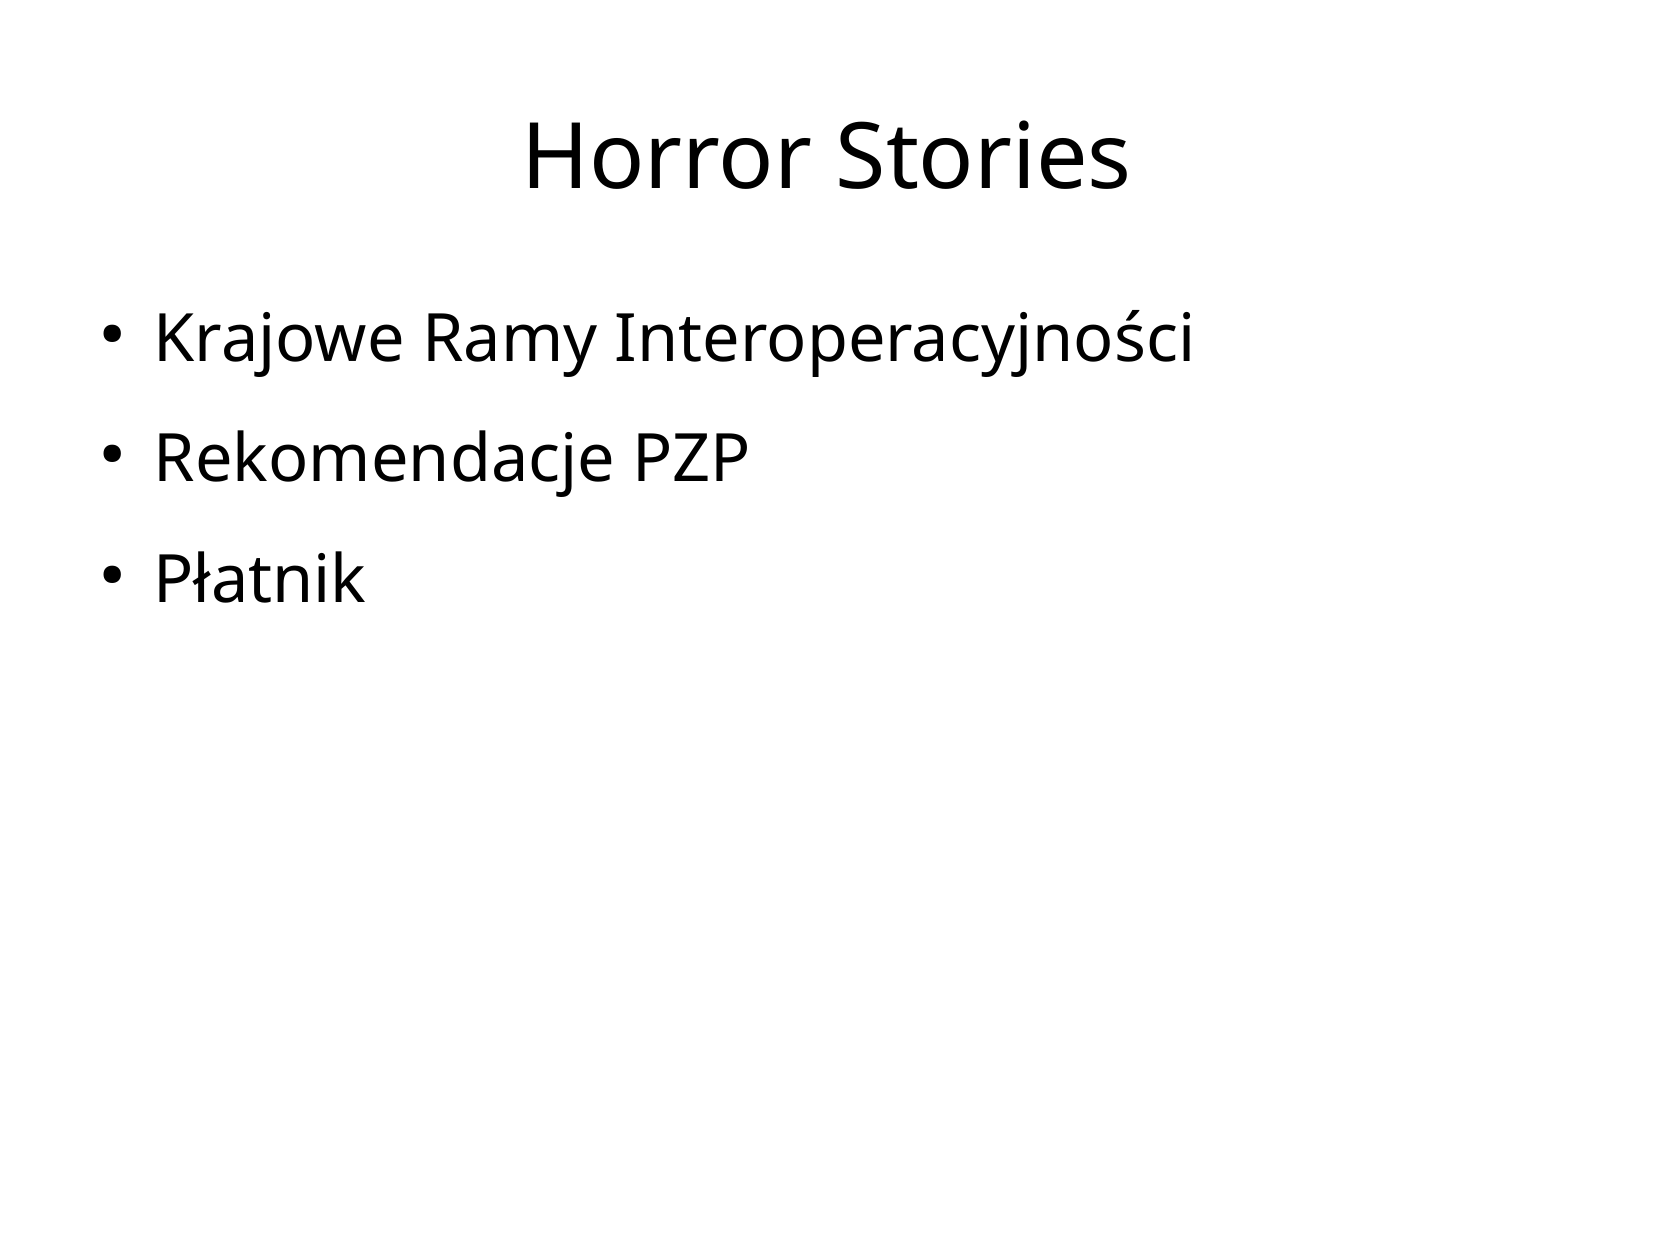

# Horror Stories
Krajowe Ramy Interoperacyjności
Rekomendacje PZP
Płatnik